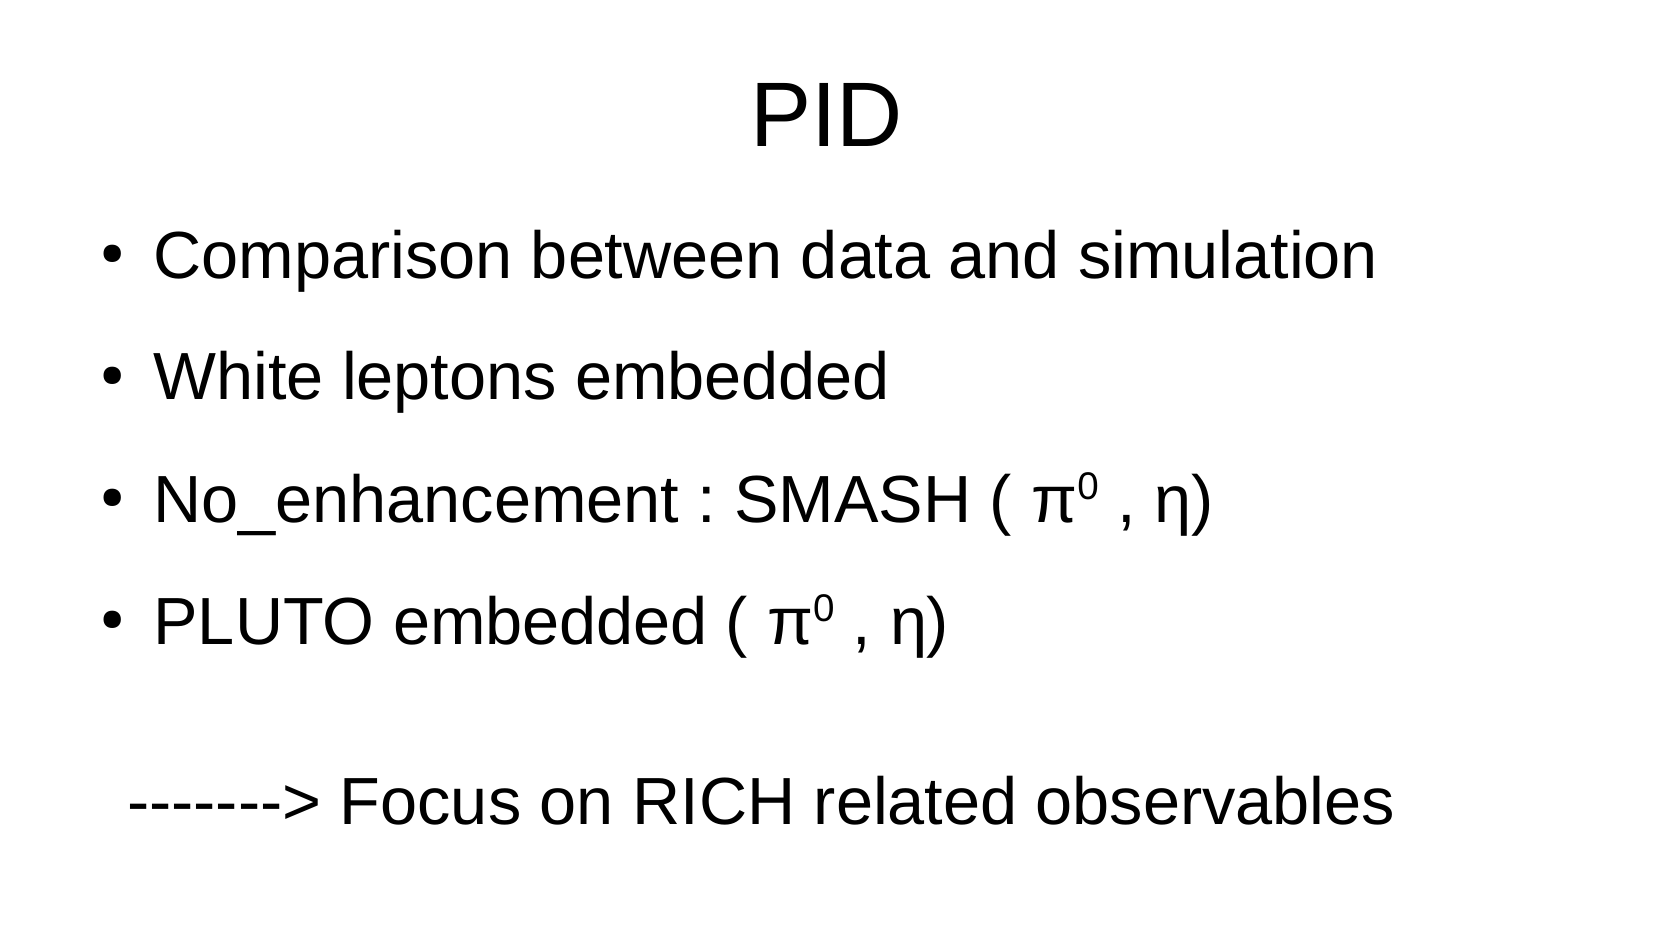

# PID
Comparison between data and simulation
White leptons embedded
No_enhancement : SMASH ( π0 , η)
PLUTO embedded ( π0 , η)
-------> Focus on RICH related observables